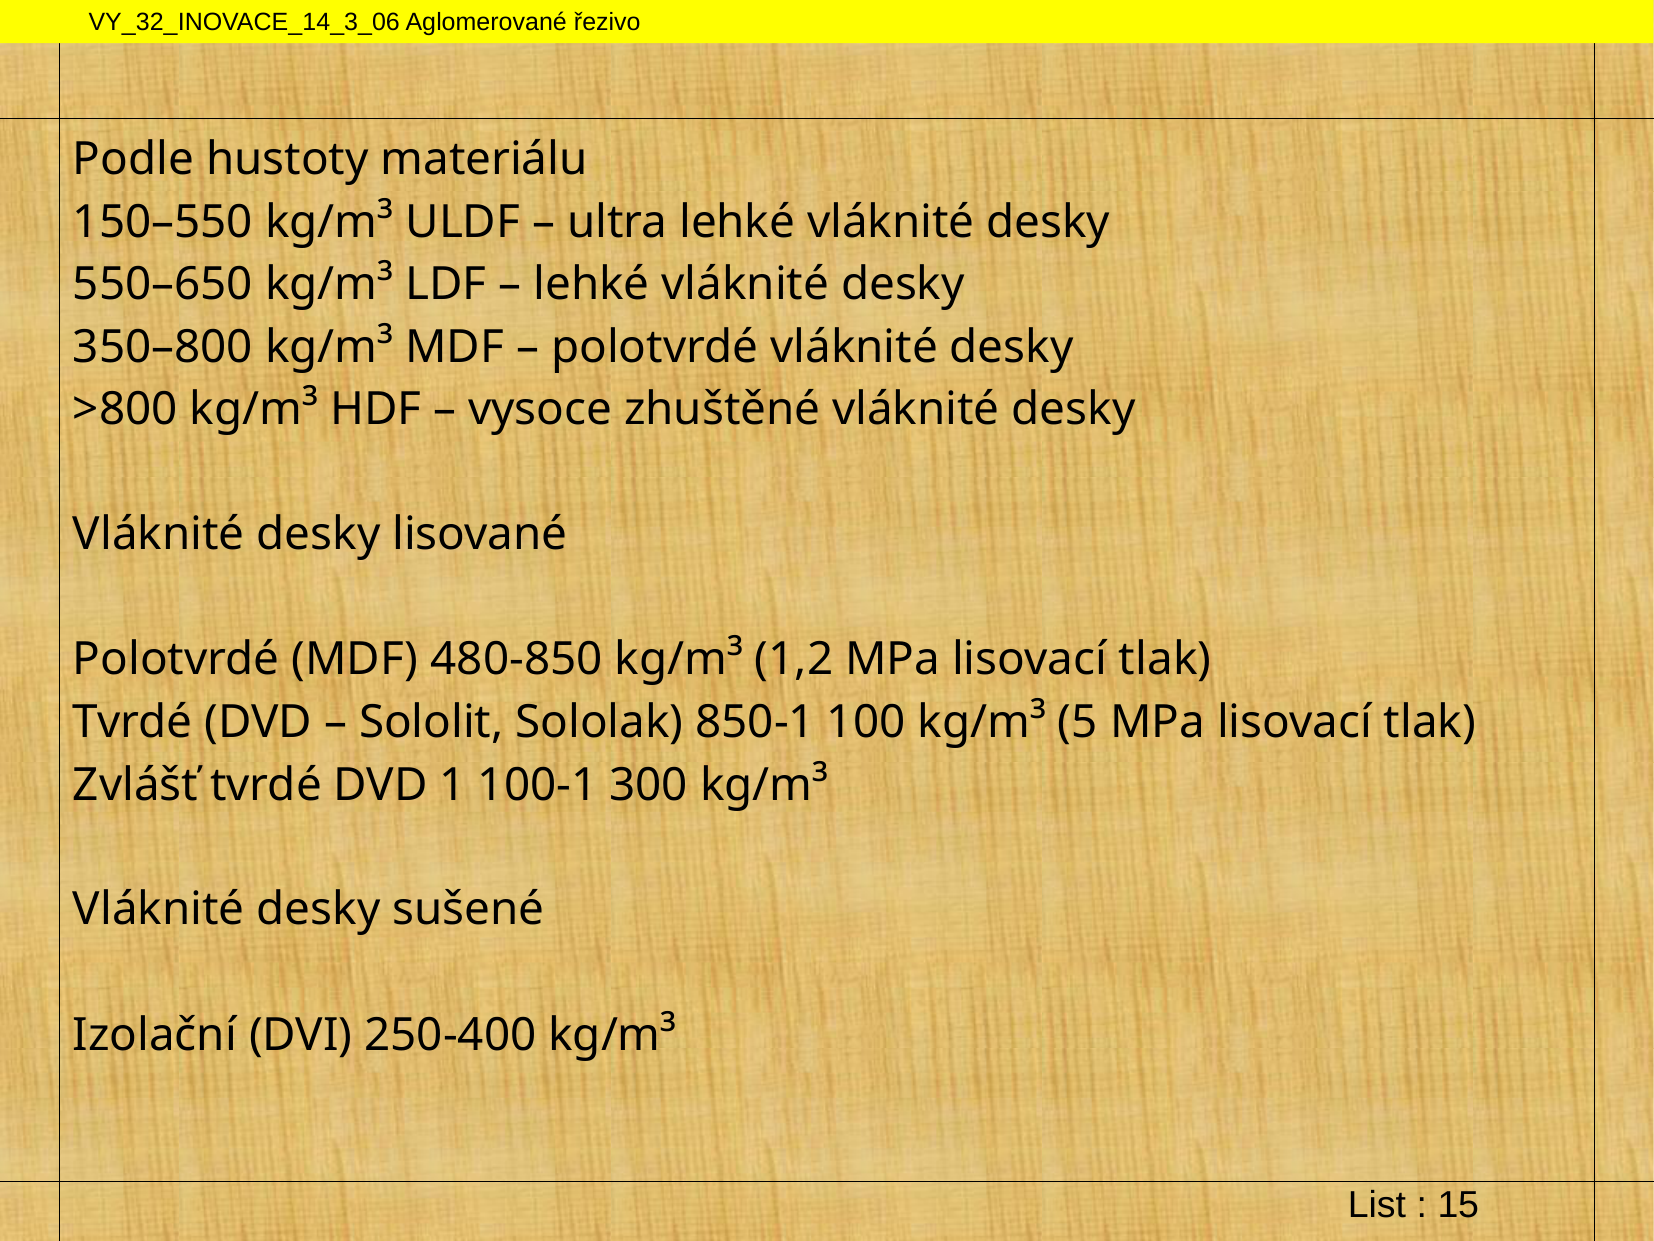

VY_32_INOVACE_14_3_06 Aglomerované řezivo
Podle hustoty materiálu
150–550 kg/m³ ULDF – ultra lehké vláknité desky
550–650 kg/m³ LDF – lehké vláknité desky
350–800 kg/m³ MDF – polotvrdé vláknité desky
>800 kg/m³ HDF – vysoce zhuštěné vláknité desky
Vláknité desky lisované
Polotvrdé (MDF) 480-850 kg/m³ (1,2 MPa lisovací tlak)
Tvrdé (DVD – Sololit, Sololak) 850-1 100 kg/m³ (5 MPa lisovací tlak)
Zvlášť tvrdé DVD 1 100-1 300 kg/m³
Vláknité desky sušené
Izolační (DVI) 250-400 kg/m³
List :